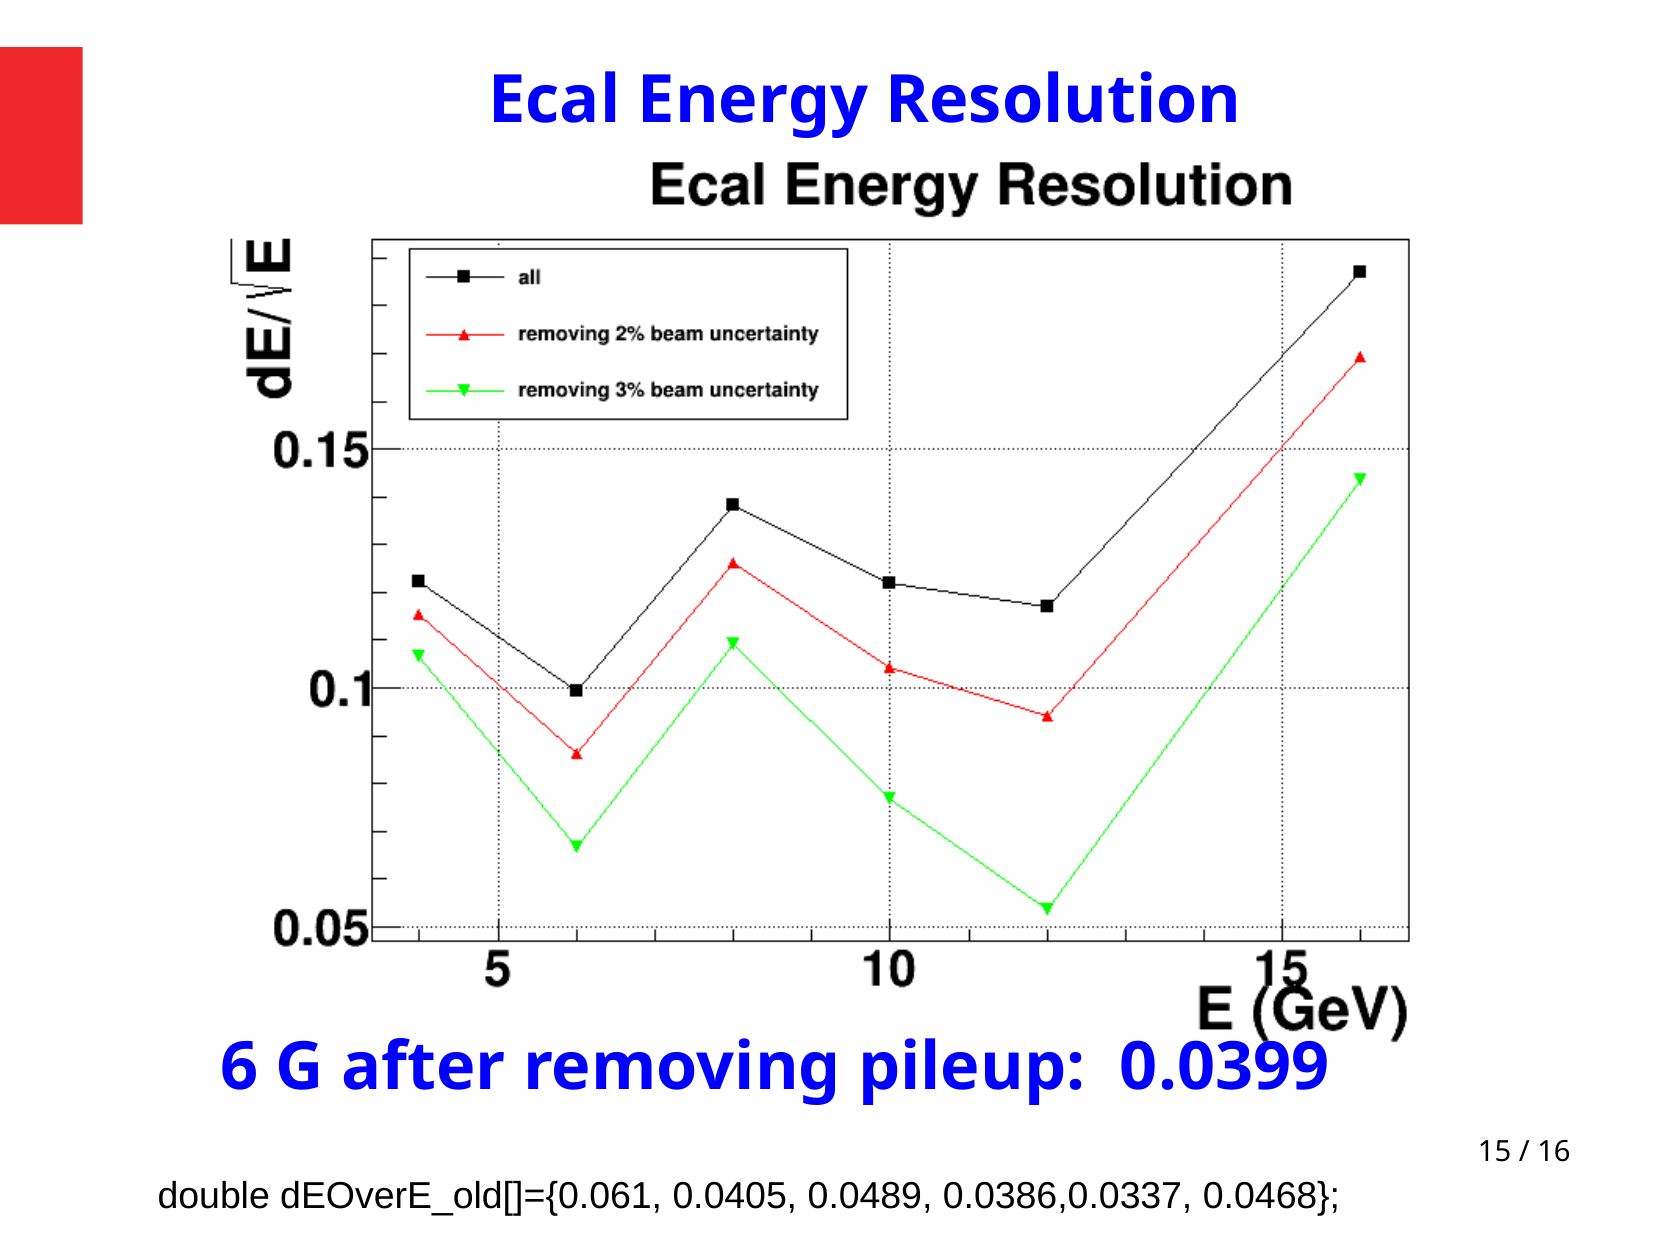

# Ecal Energy Resolution
6 G after removing pileup: 0.0399
 double dEOverE_old[]={0.061, 0.0405, 0.0489, 0.0386,0.0337, 0.0468};
15